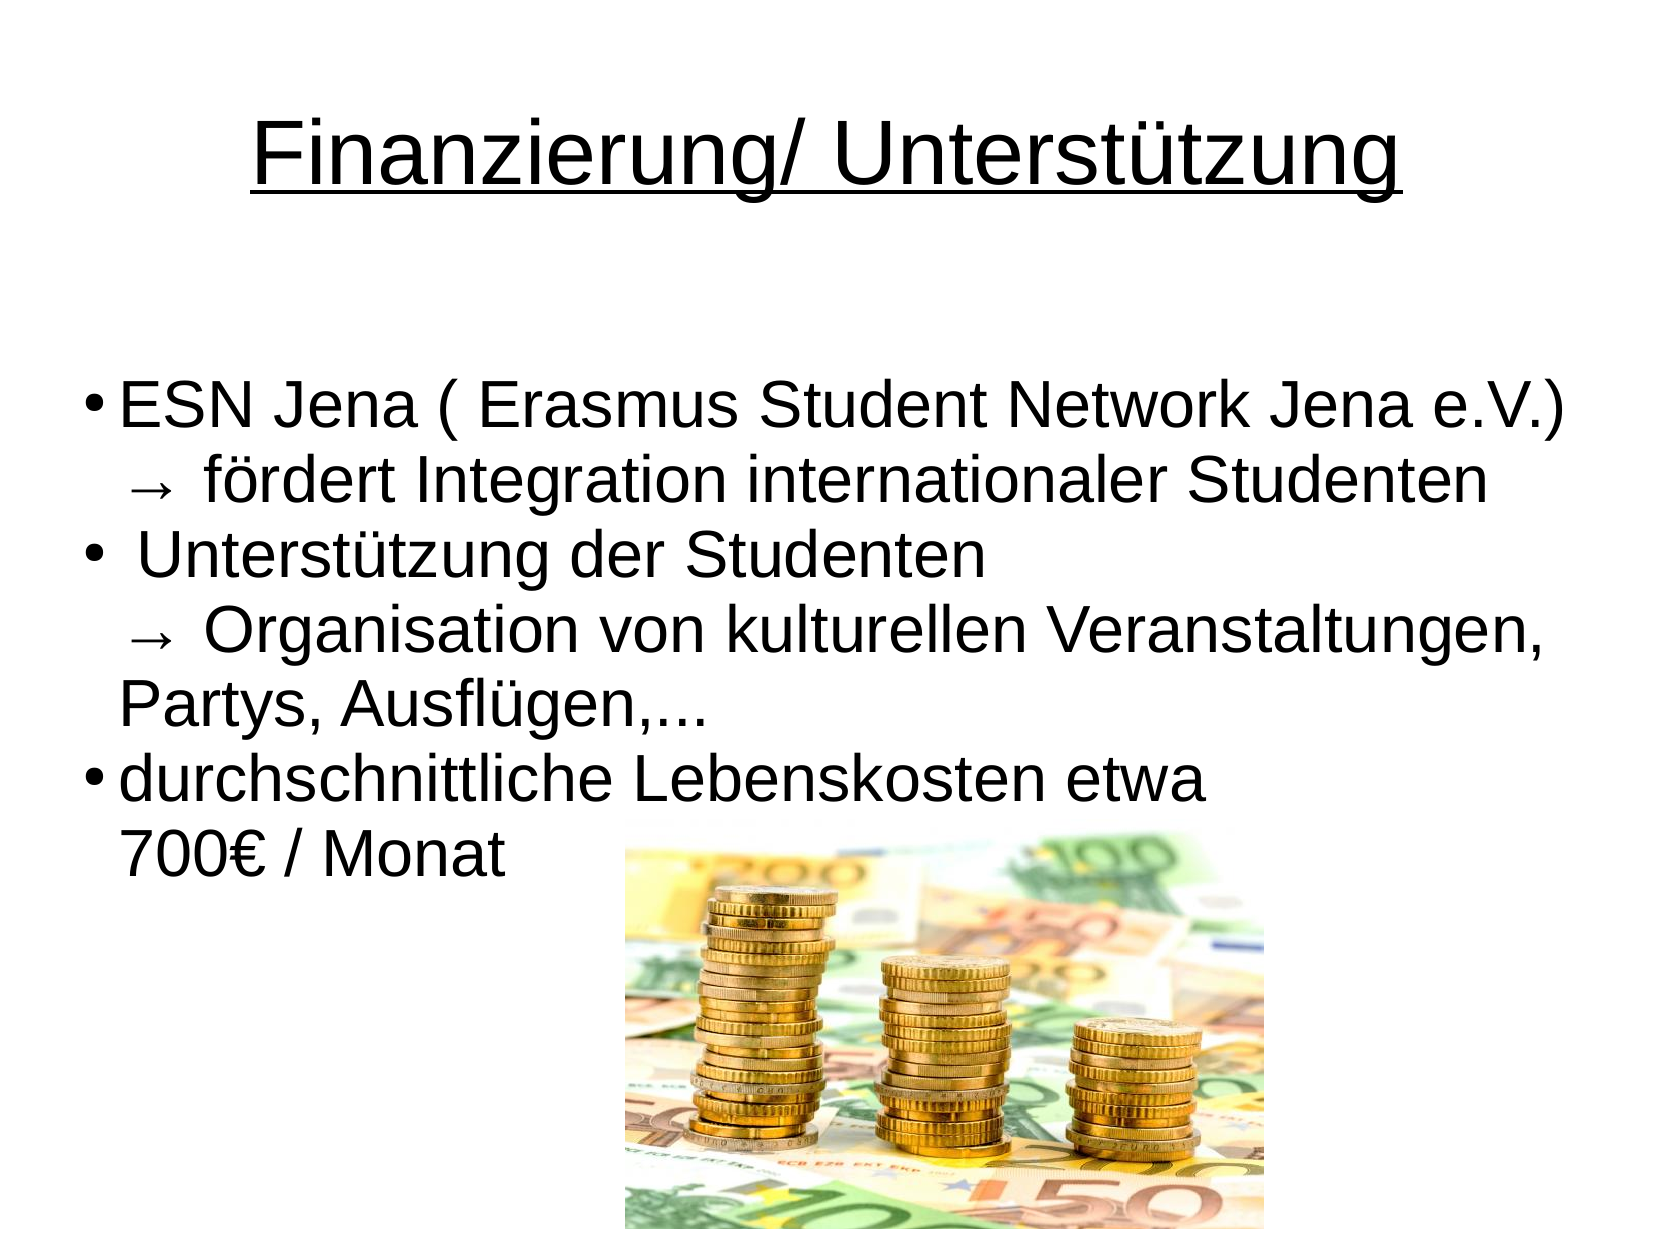

# Finanzierung/ Unterstützung
ESN Jena ( Erasmus Student Network Jena e.V.)
→ fördert Integration internationaler Studenten
 Unterstützung der Studenten
→ Organisation von kulturellen Veranstaltungen, Partys, Ausflügen,...
durchschnittliche Lebenskosten etwa
700€ / Monat